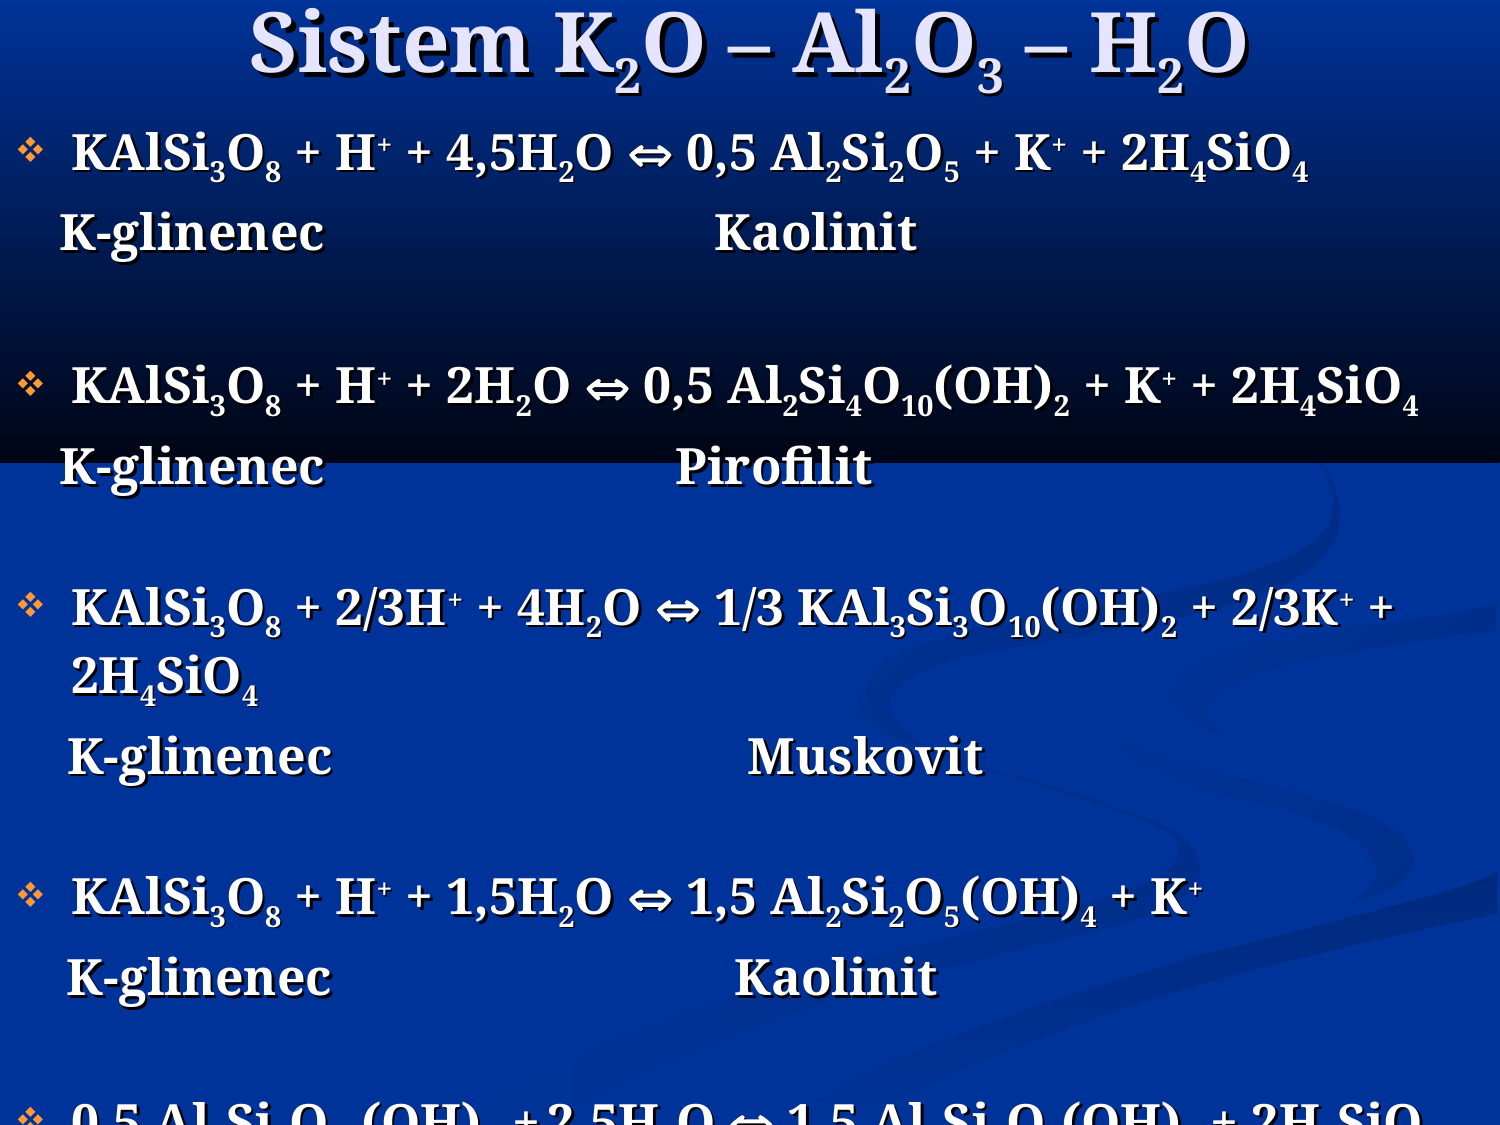

# Sistem K2O – Al2O3 – H2O
KAlSi3O8 + H+ + 4,5H2O  0,5 Al2Si2O5 + K+ + 2H4SiO4
 K-glinenec Kaolinit
KAlSi3O8 + H+ + 2H2O  0,5 Al2Si4O10(OH)2 + K+ + 2H4SiO4
 K-glinenec Pirofilit
KAlSi3O8 + 2/3H+ + 4H2O  1/3 KAl3Si3O10(OH)2 + 2/3K+ + 2H4SiO4
 K-glinenec Muskovit
KAlSi3O8 + H+ + 1,5H2O  1,5 Al2Si2O5(OH)4 + K+
 K-glinenec Kaolinit
0,5 Al2Si4O10(OH)2 + 2,5H2O  1,5 Al2Si2O5(OH)4 + 2H4SiO4
 Pirofilit Kaolinit